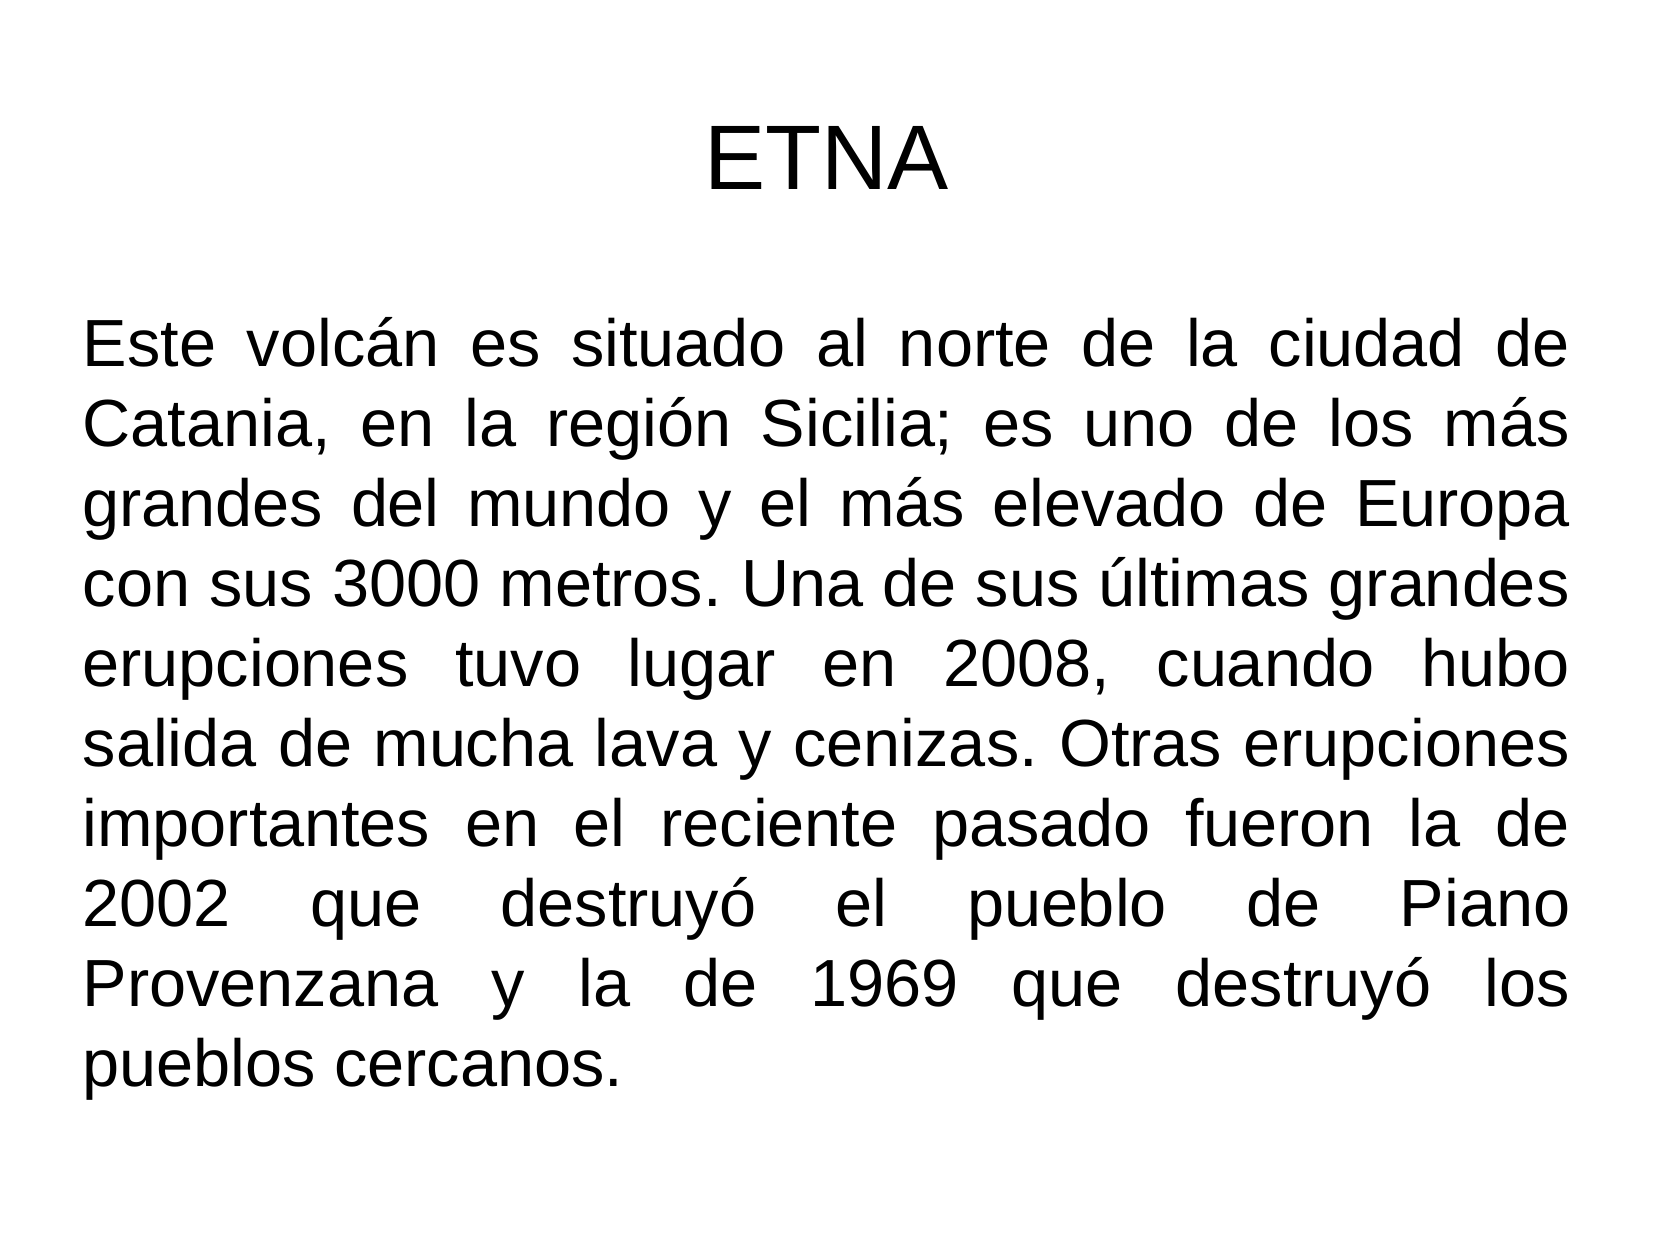

# ETNA
Este volcán es situado al norte de la ciudad de Catania, en la región Sicilia; es uno de los más grandes del mundo y el más elevado de Europa con sus 3000 metros. Una de sus últimas grandes erupciones tuvo lugar en 2008, cuando hubo salida de mucha lava y cenizas. Otras erupciones importantes en el reciente pasado fueron la de 2002 que destruyó el pueblo de Piano Provenzana y la de 1969 que destruyó los pueblos cercanos.